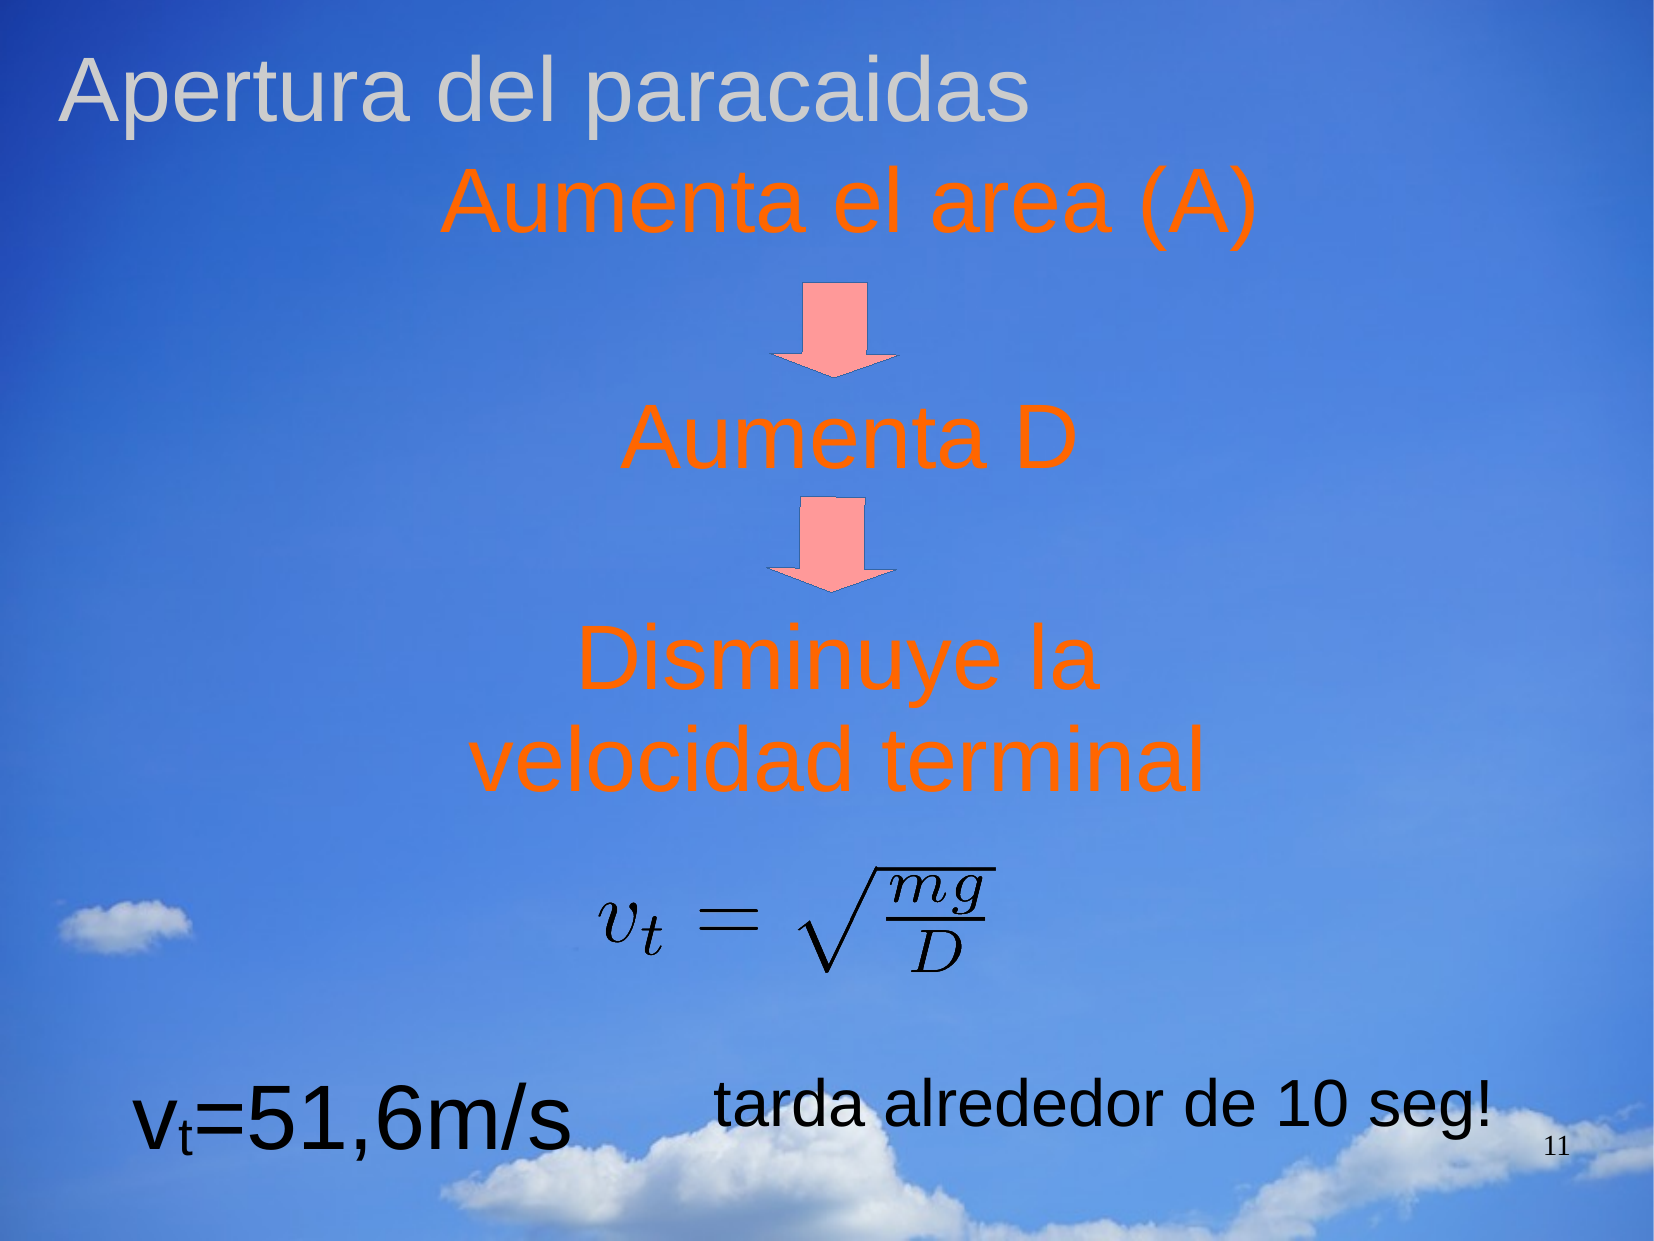

# Apertura del paracaidas
Aumenta el area (A)
Aumenta D
Disminuye la velocidad terminal
tarda alrededor de 10 seg!
vt=51,6m/s
11